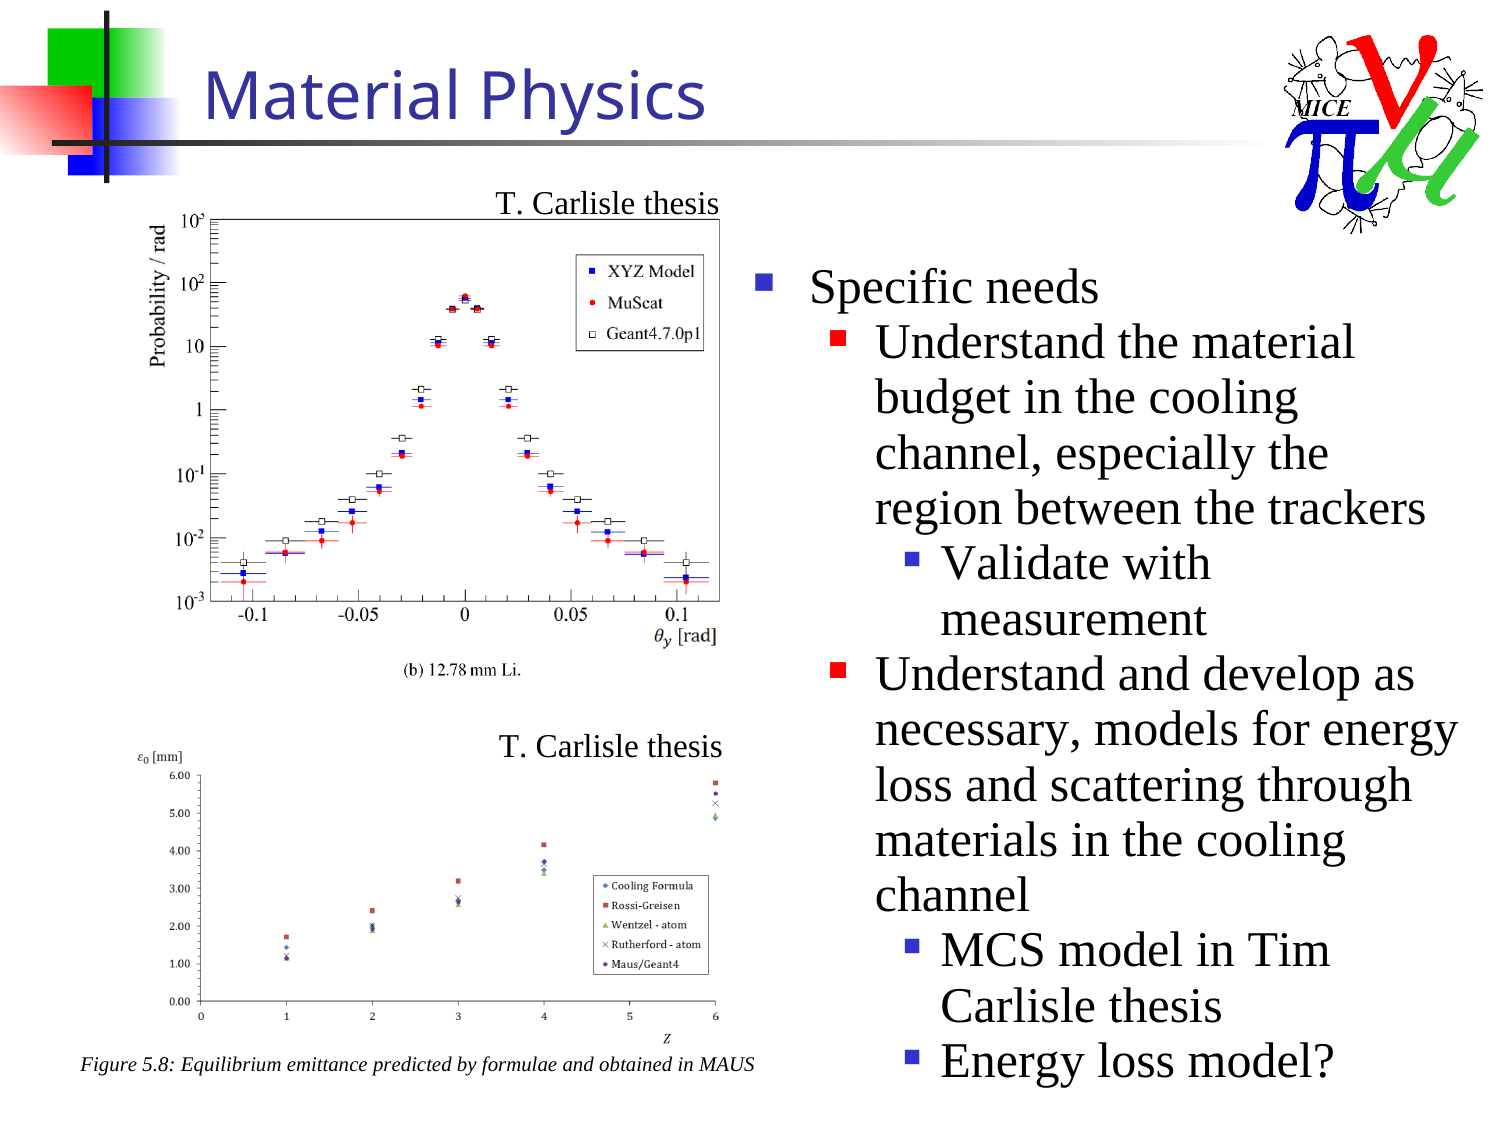

# Material Physics
T. Carlisle thesis
Specific needs
Understand the material budget in the cooling channel, especially the region between the trackers
Validate with measurement
Understand and develop as necessary, models for energy loss and scattering through materials in the cooling channel
MCS model in Tim Carlisle thesis
Energy loss model?
T. Carlisle thesis
Figure 5.8: Equilibrium emittance predicted by formulae and obtained in MAUS